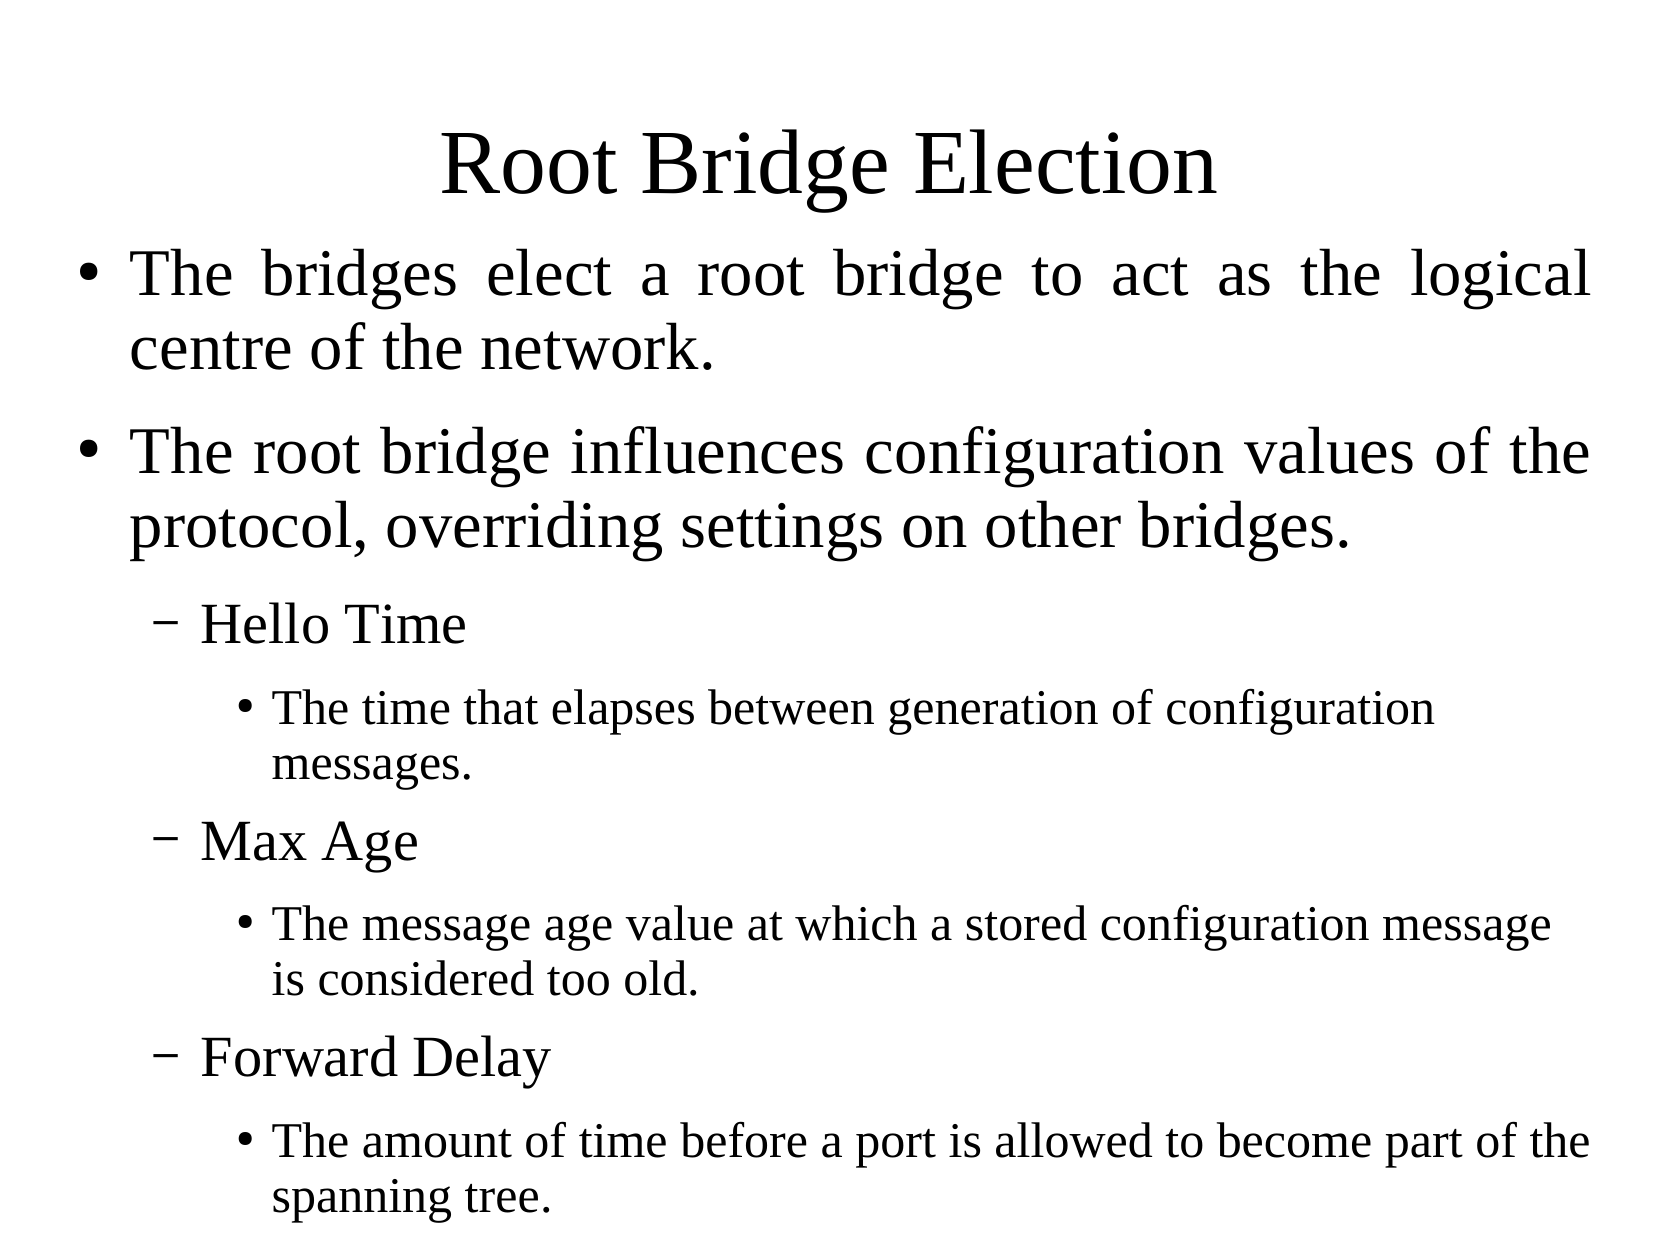

# Root Bridge Election
The bridges elect a root bridge to act as the logical centre of the network.
The root bridge influences configuration values of the protocol, overriding settings on other bridges.
Hello Time
The time that elapses between generation of configuration messages.
Max Age
The message age value at which a stored configuration message is considered too old.
Forward Delay
The amount of time before a port is allowed to become part of the spanning tree.